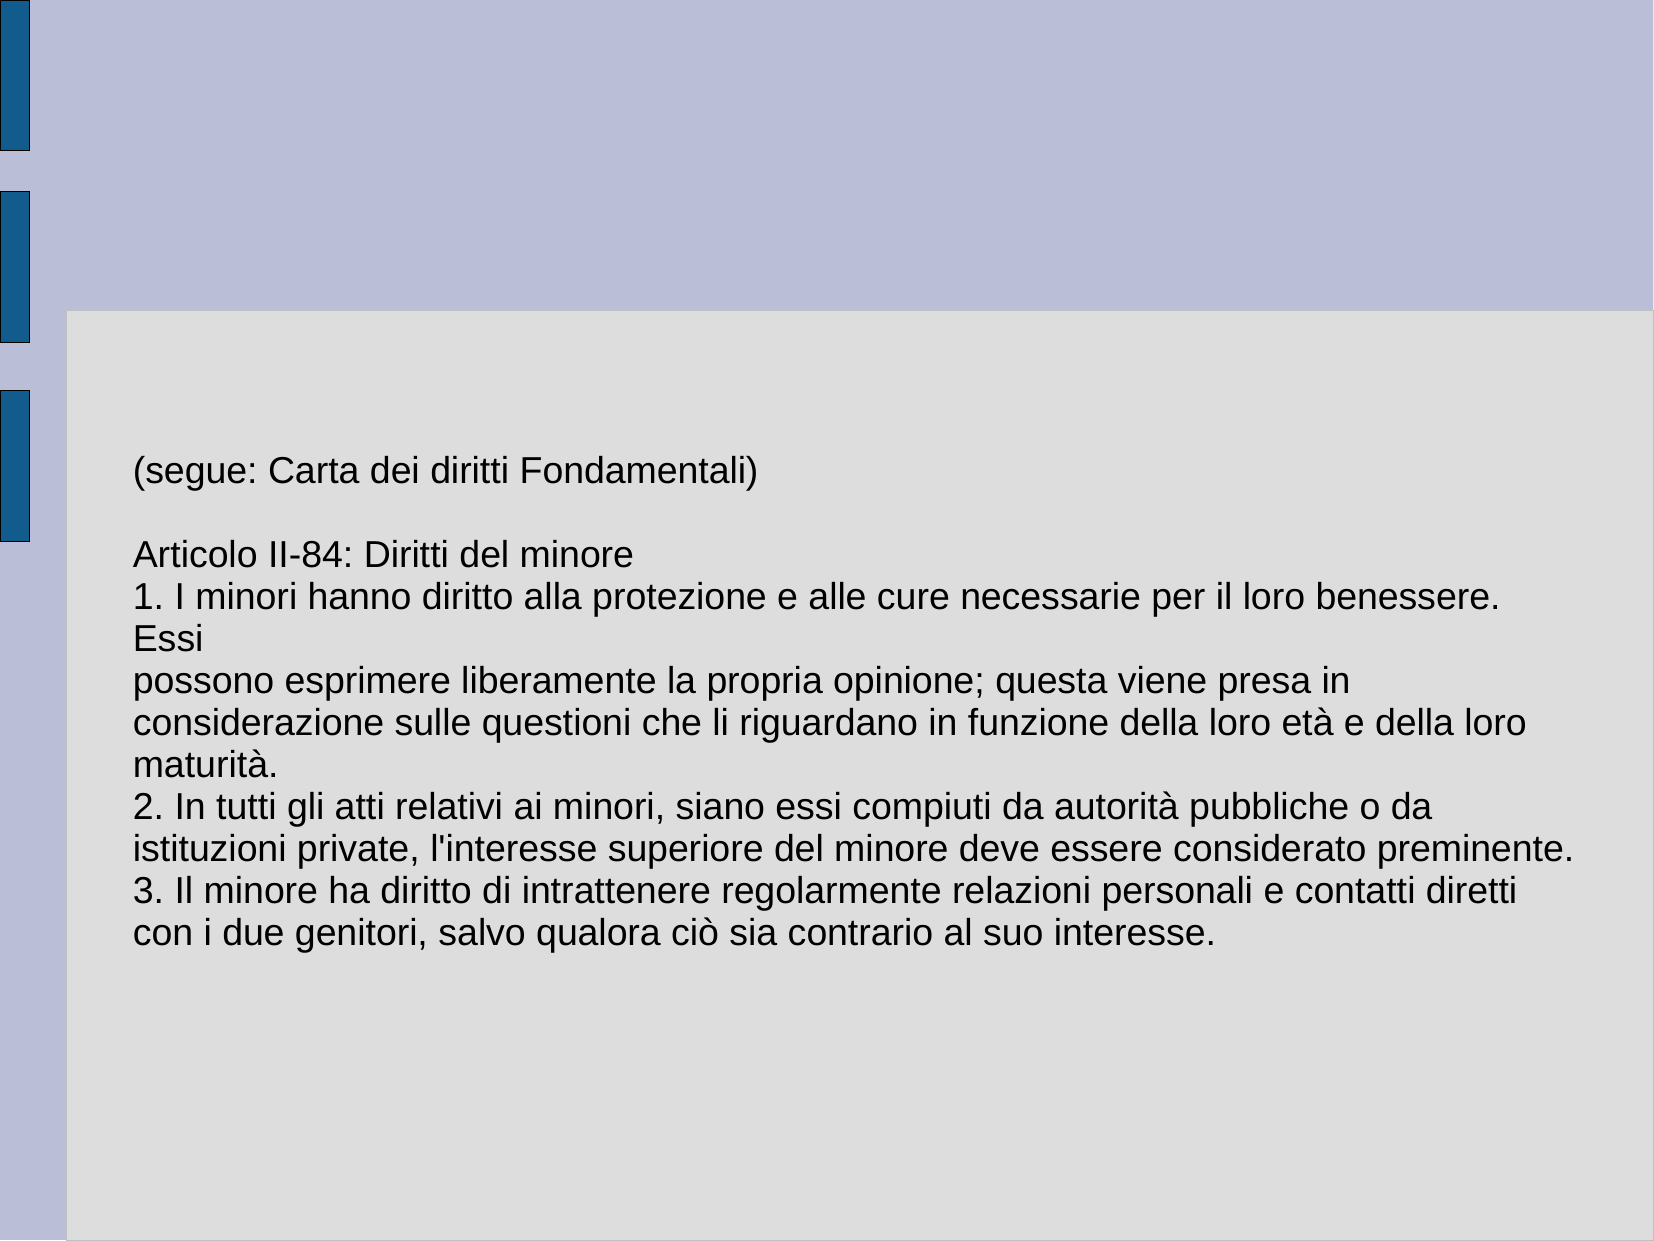

(segue: Carta dei diritti Fondamentali)
Articolo II-84: Diritti del minore
1. I minori hanno diritto alla protezione e alle cure necessarie per il loro benessere. Essi
possono esprimere liberamente la propria opinione; questa viene presa in considerazione sulle questioni che li riguardano in funzione della loro età e della loro maturità.
2. In tutti gli atti relativi ai minori, siano essi compiuti da autorità pubbliche o da istituzioni private, l'interesse superiore del minore deve essere considerato preminente.
3. Il minore ha diritto di intrattenere regolarmente relazioni personali e contatti diretti con i due genitori, salvo qualora ciò sia contrario al suo interesse.